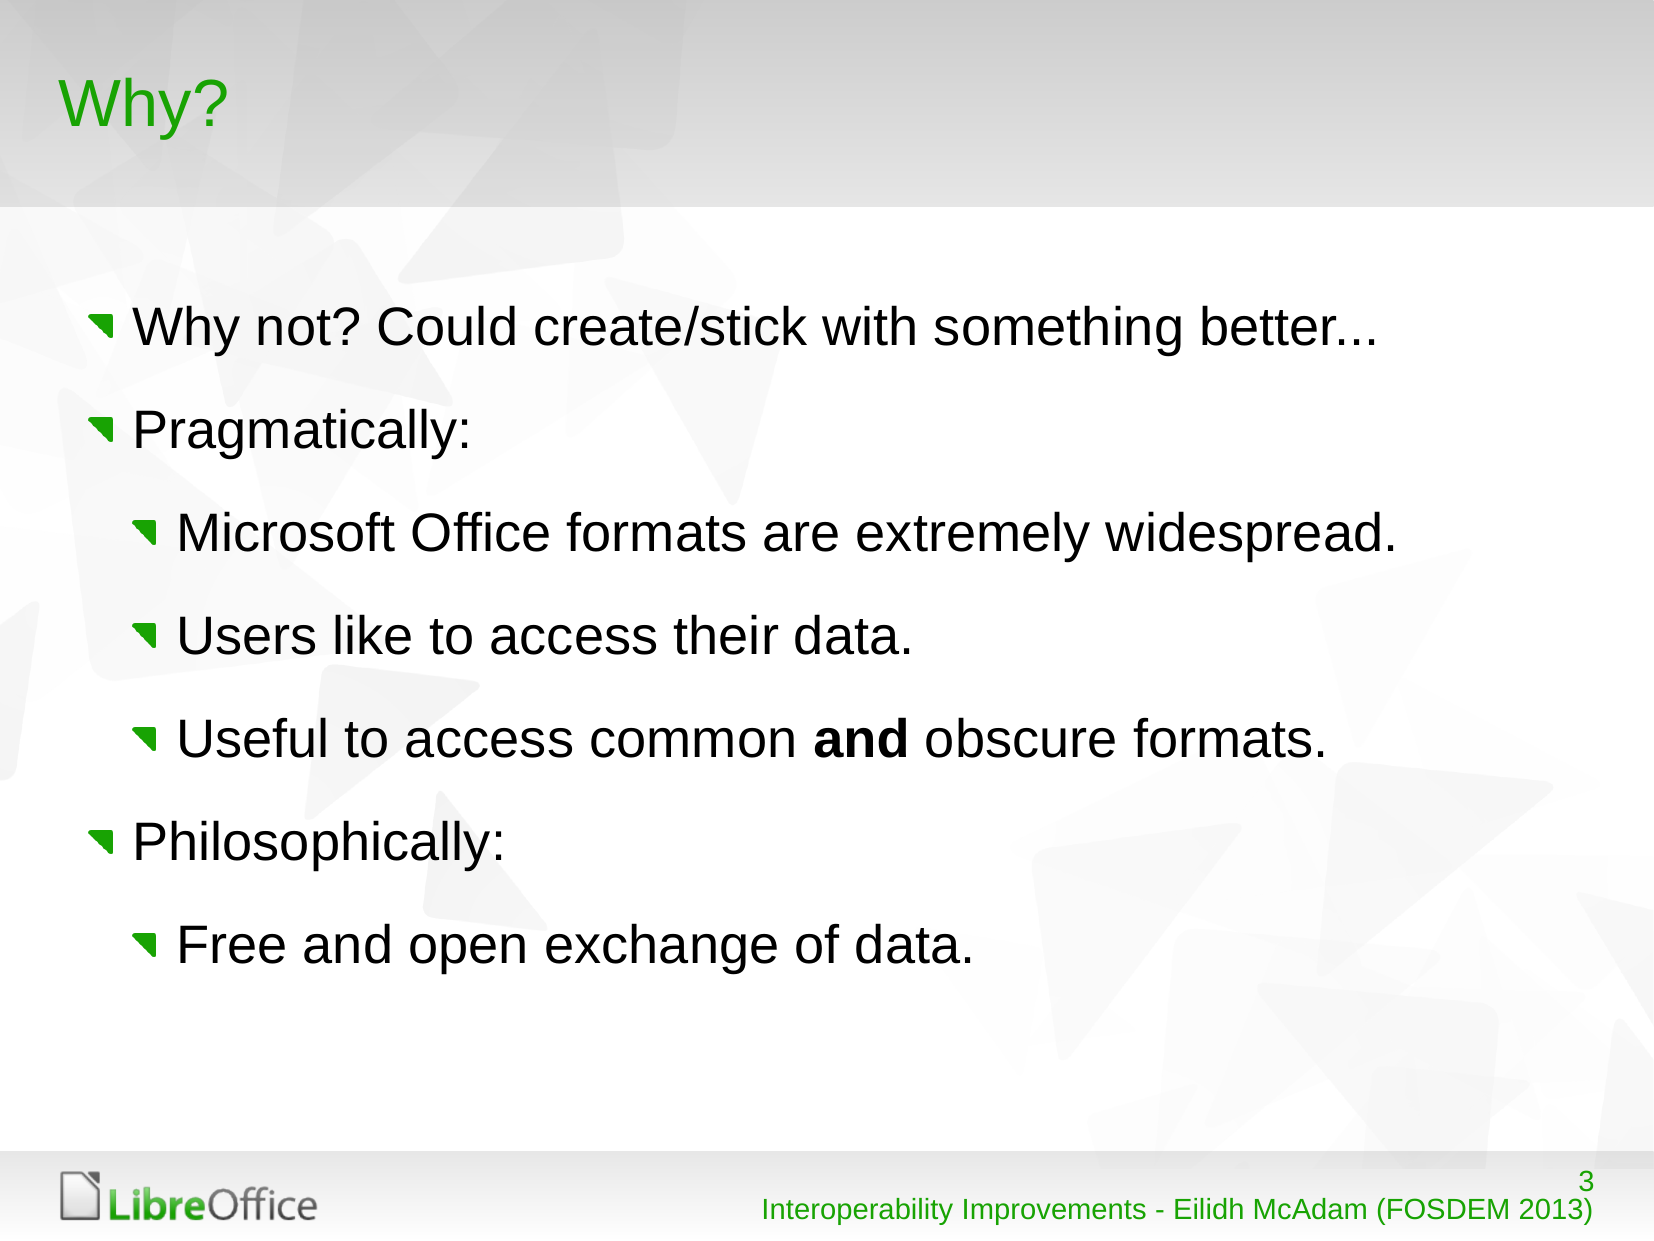

# Why?
Why not? Could create/stick with something better...
Pragmatically:
Microsoft Office formats are extremely widespread.
Users like to access their data.
Useful to access common and obscure formats.
Philosophically:
Free and open exchange of data.
3
Interoperability Improvements - Eilidh McAdam (FOSDEM 2013)